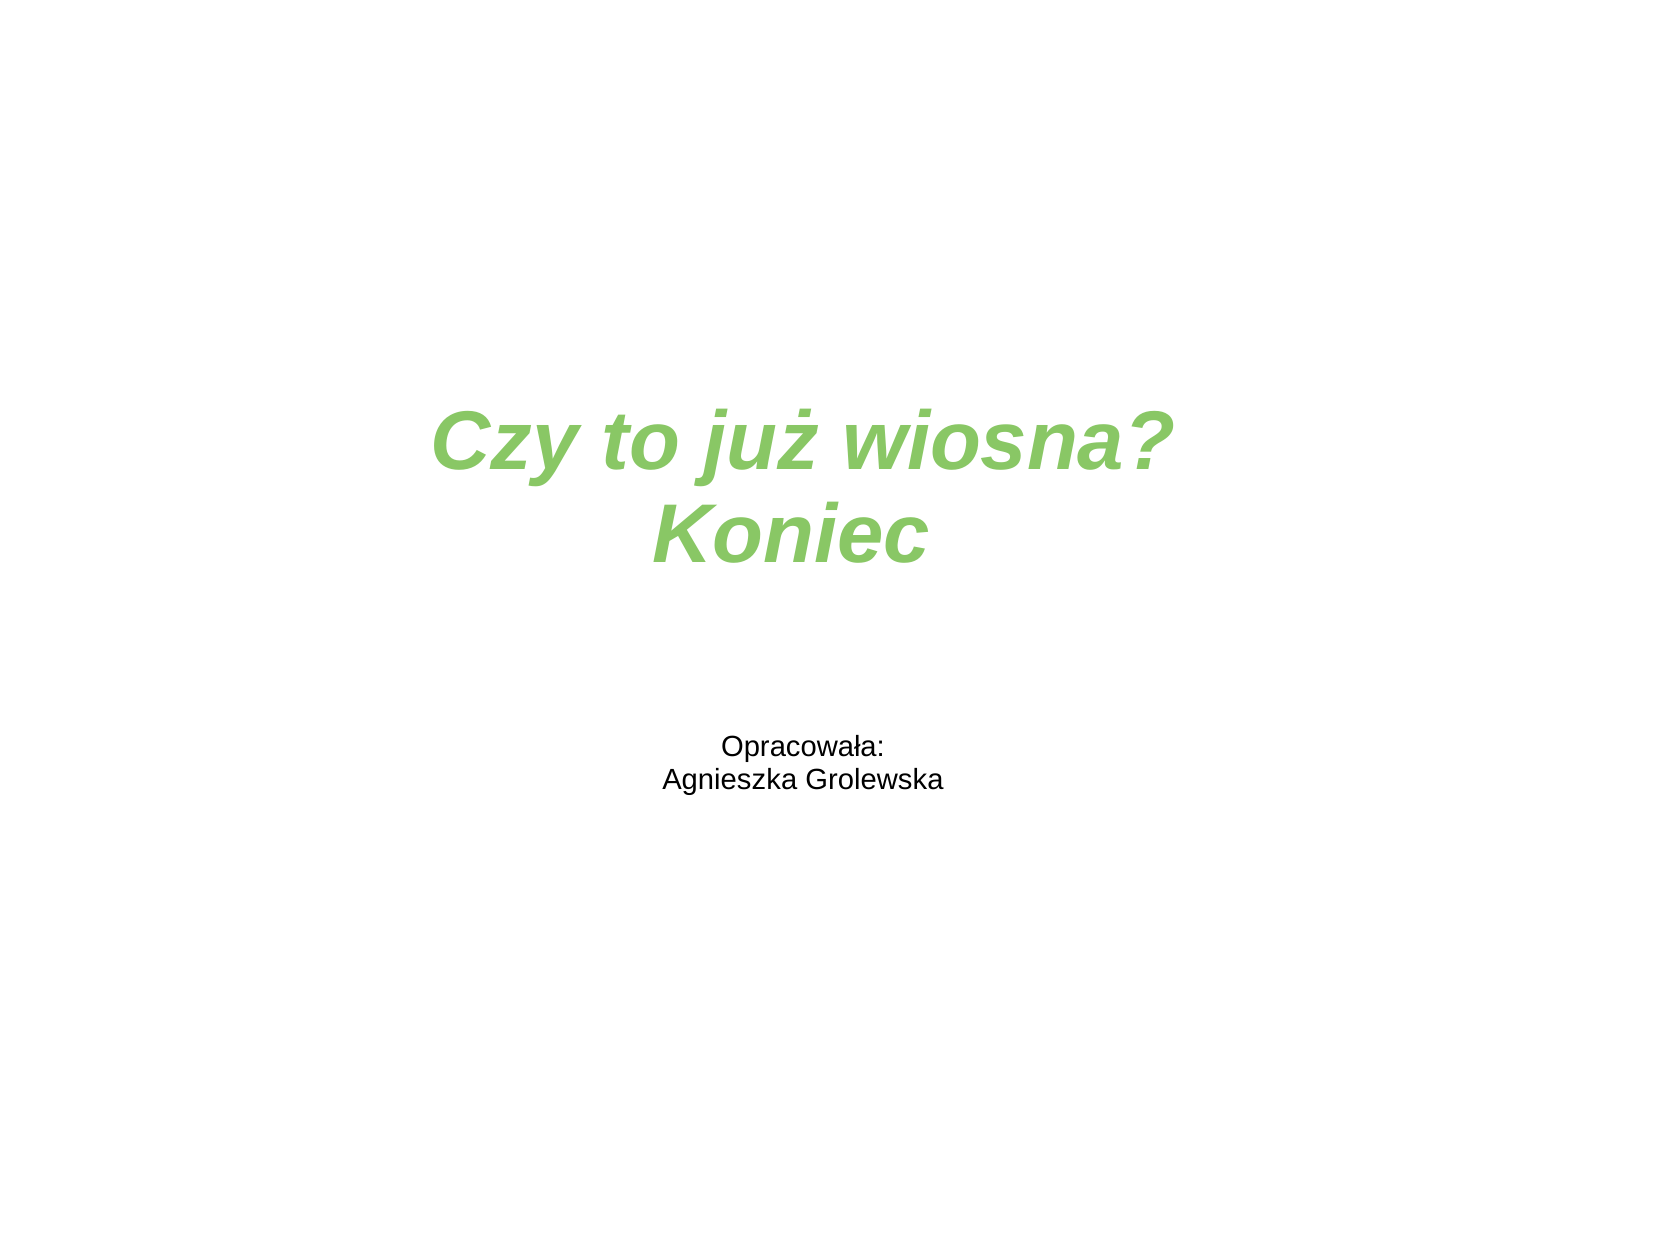

# Czy to już wiosna?
Koniec
Opracowała:
Agnieszka Grolewska